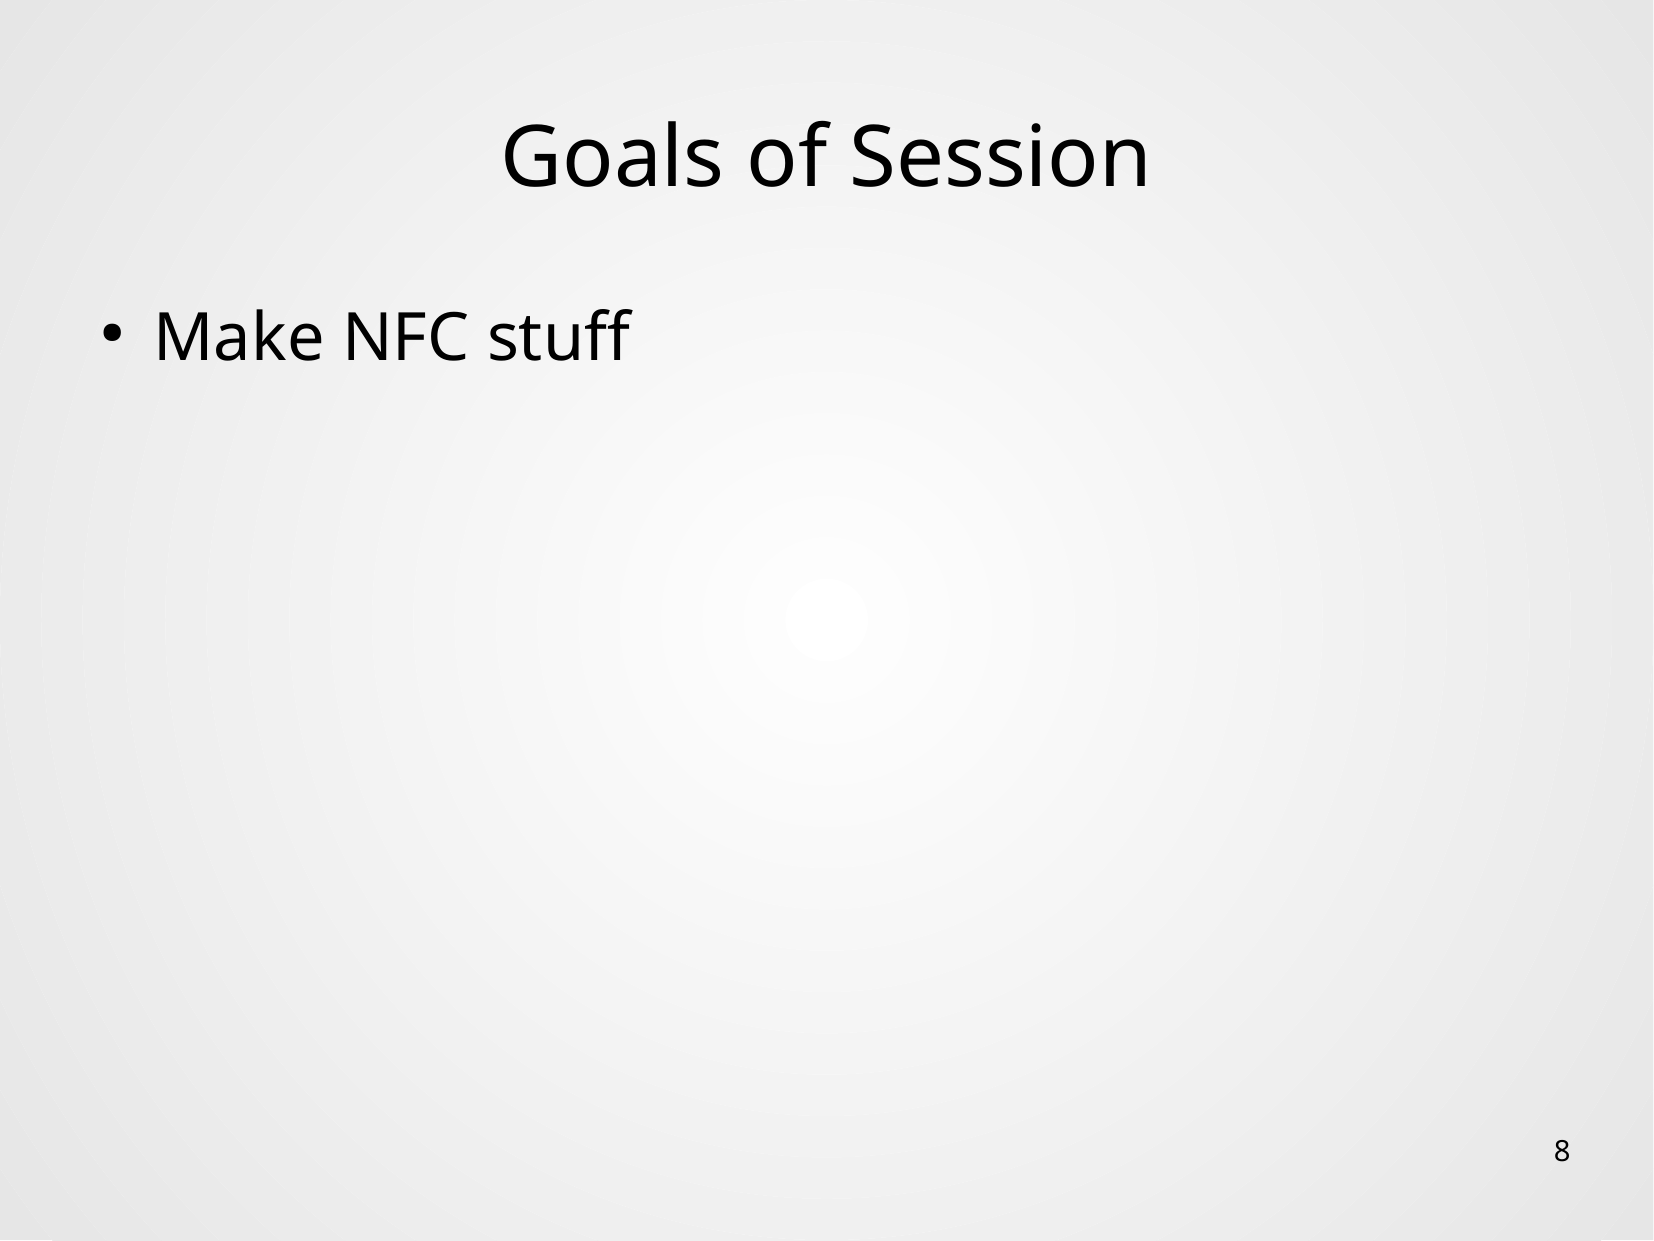

# Goals of Session
Make NFC stuff
8